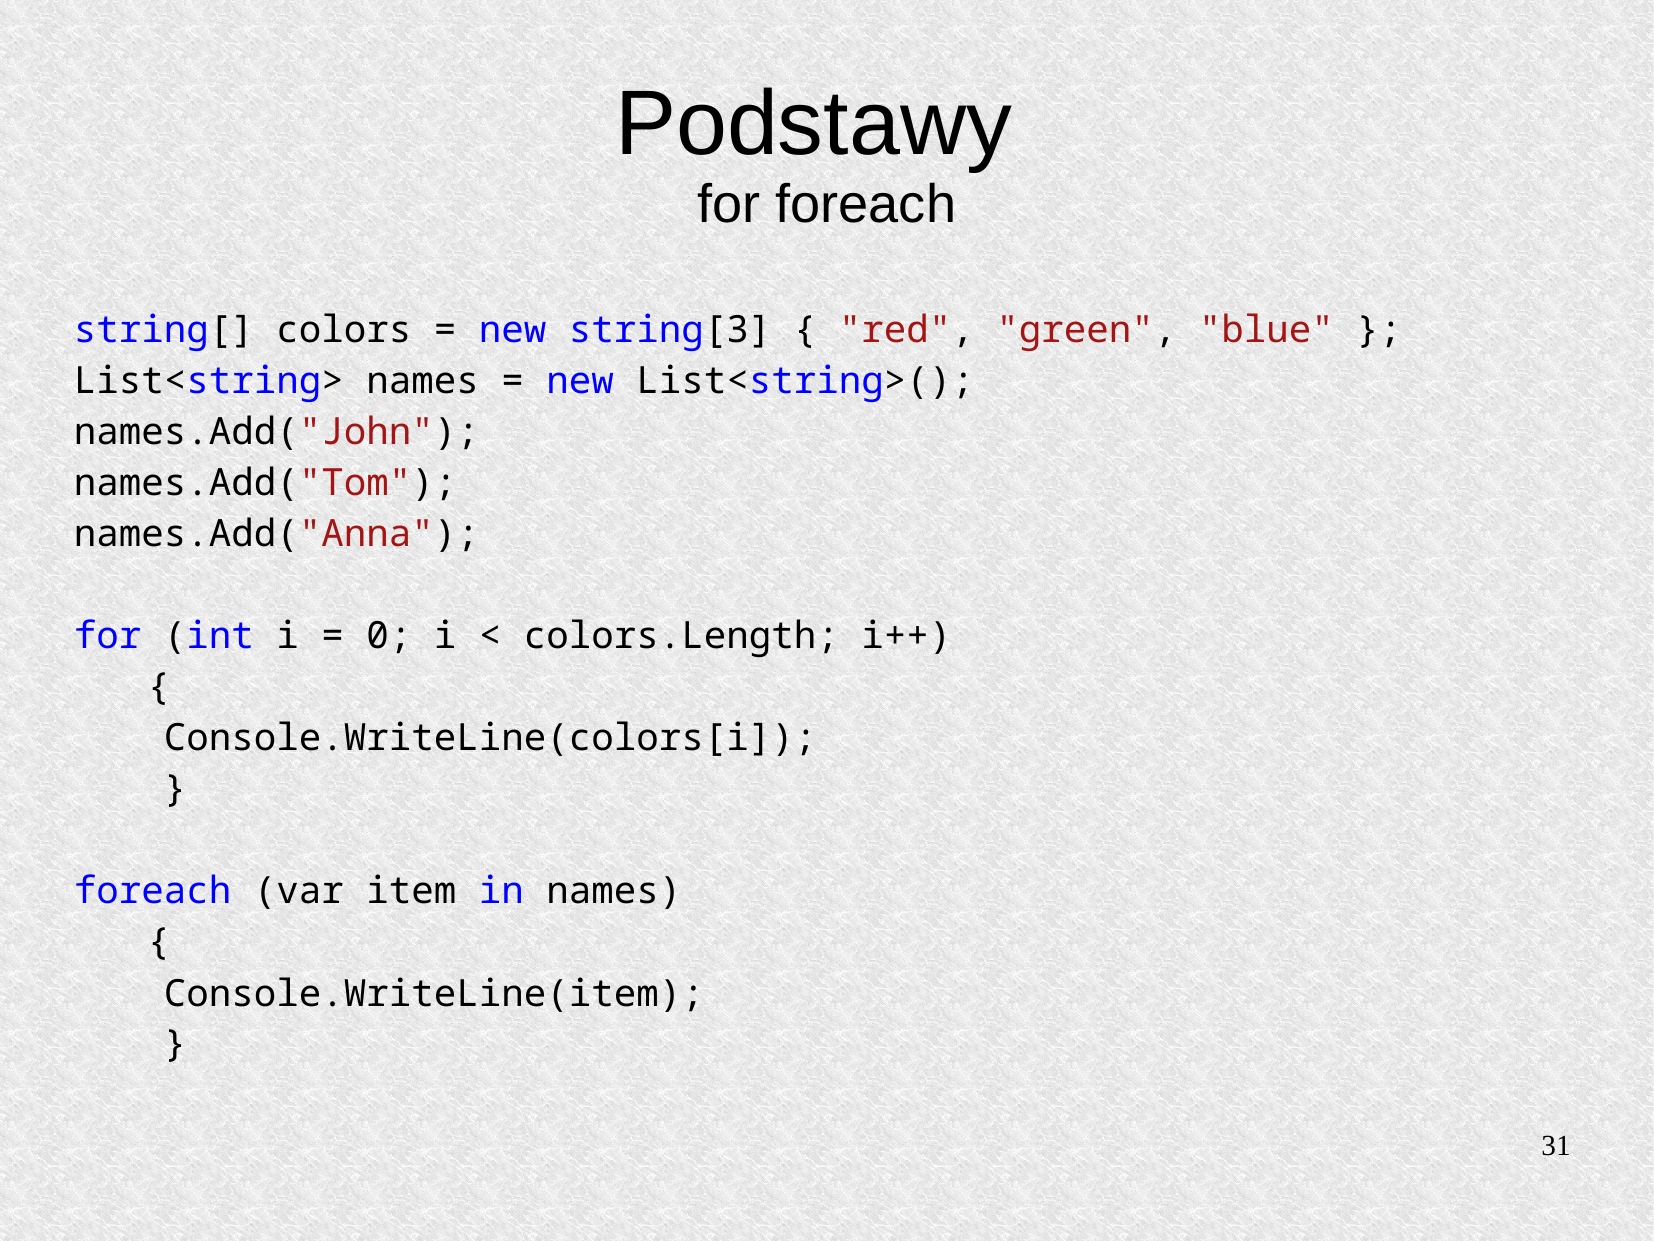

# Podstawy for foreach
string[] colors = new string[3] { "red", "green", "blue" };
List<string> names = new List<string>();
names.Add("John");
names.Add("Tom");
names.Add("Anna");
for (int i = 0; i < colors.Length; i++)
	{
 Console.WriteLine(colors[i]);
 }
foreach (var item in names)
	{
 Console.WriteLine(item);
 }
31